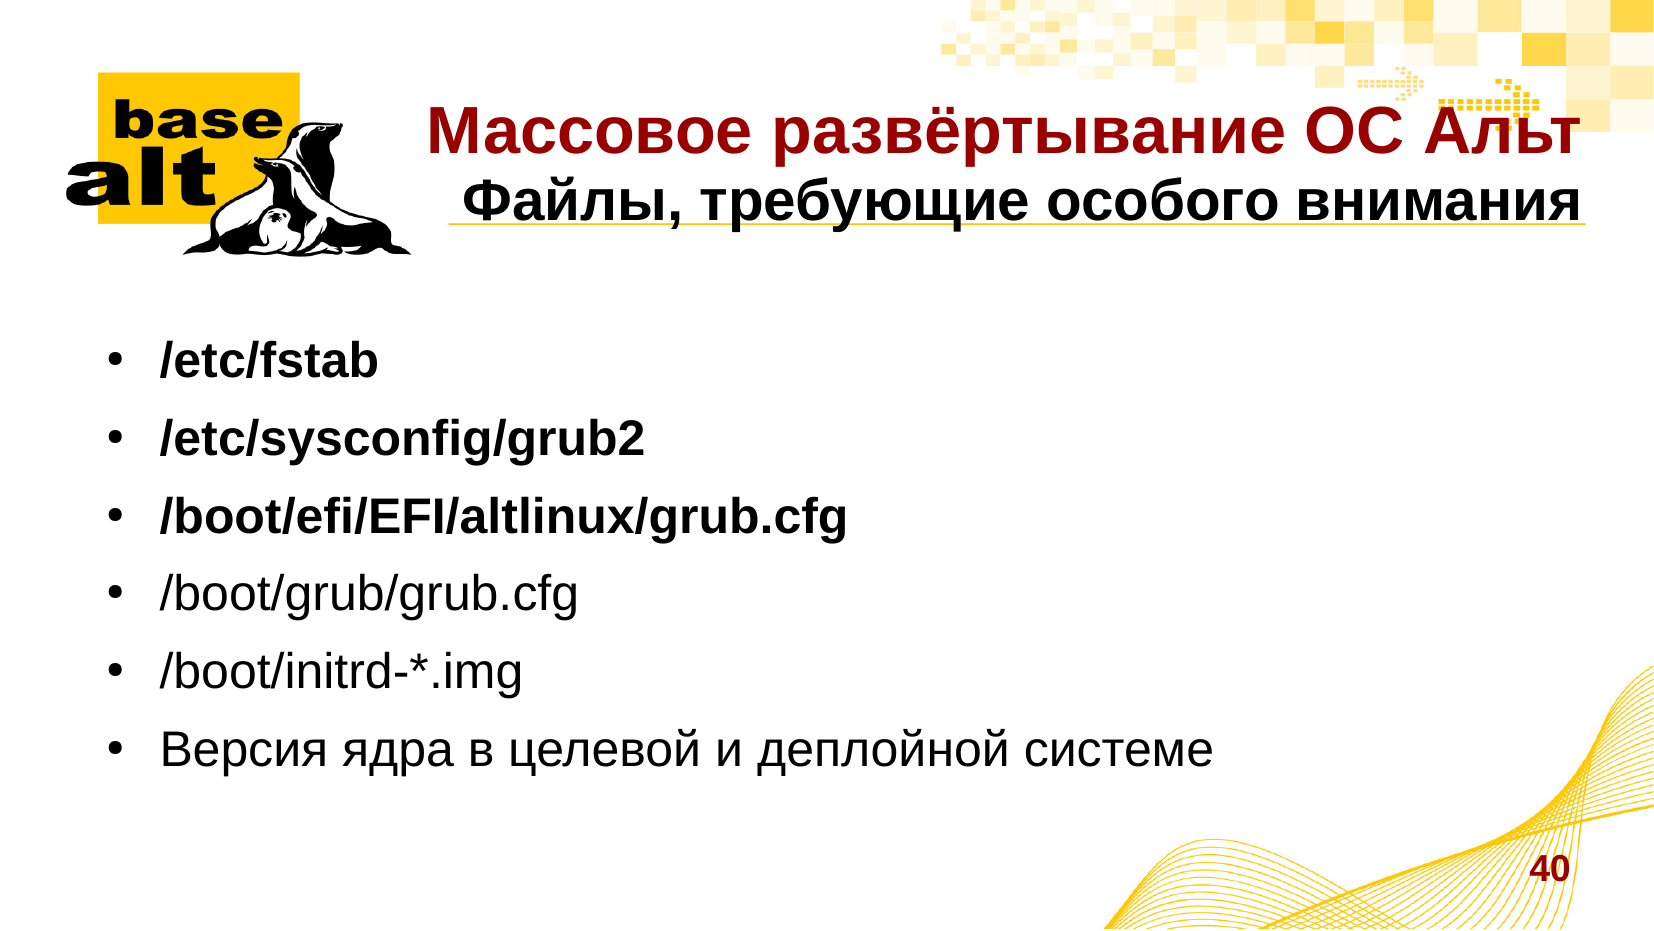

# Массовое развёртывание ОС Альт Файлы, требующие особого внимания
/etc/fstab
/etc/sysconfig/grub2
/boot/efi/EFI/altlinux/grub.cfg
/boot/grub/grub.cfg
/boot/initrd-*.img
Версия ядра в целевой и деплойной системе
40